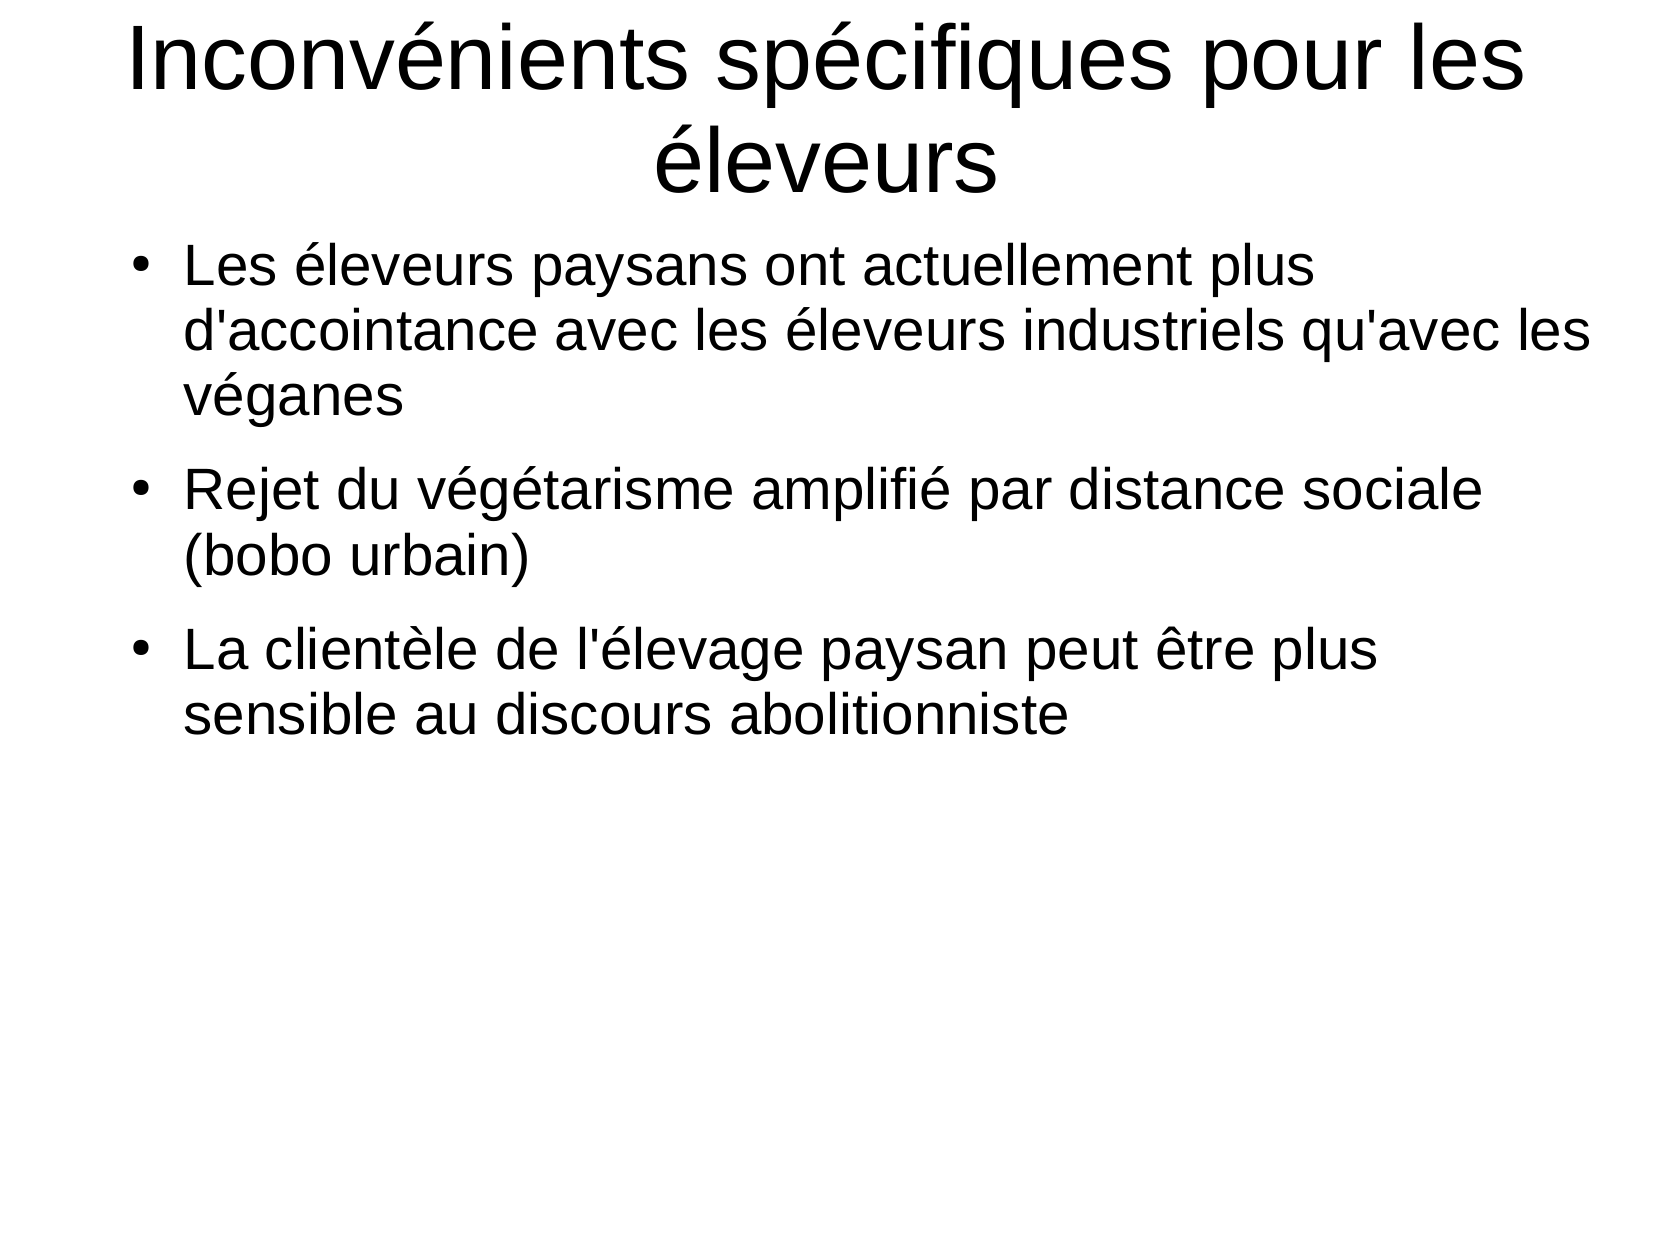

# Inconvénients spécifiques pour les éleveurs
Les éleveurs paysans ont actuellement plus d'accointance avec les éleveurs industriels qu'avec les véganes
Rejet du végétarisme amplifié par distance sociale (bobo urbain)
La clientèle de l'élevage paysan peut être plus sensible au discours abolitionniste